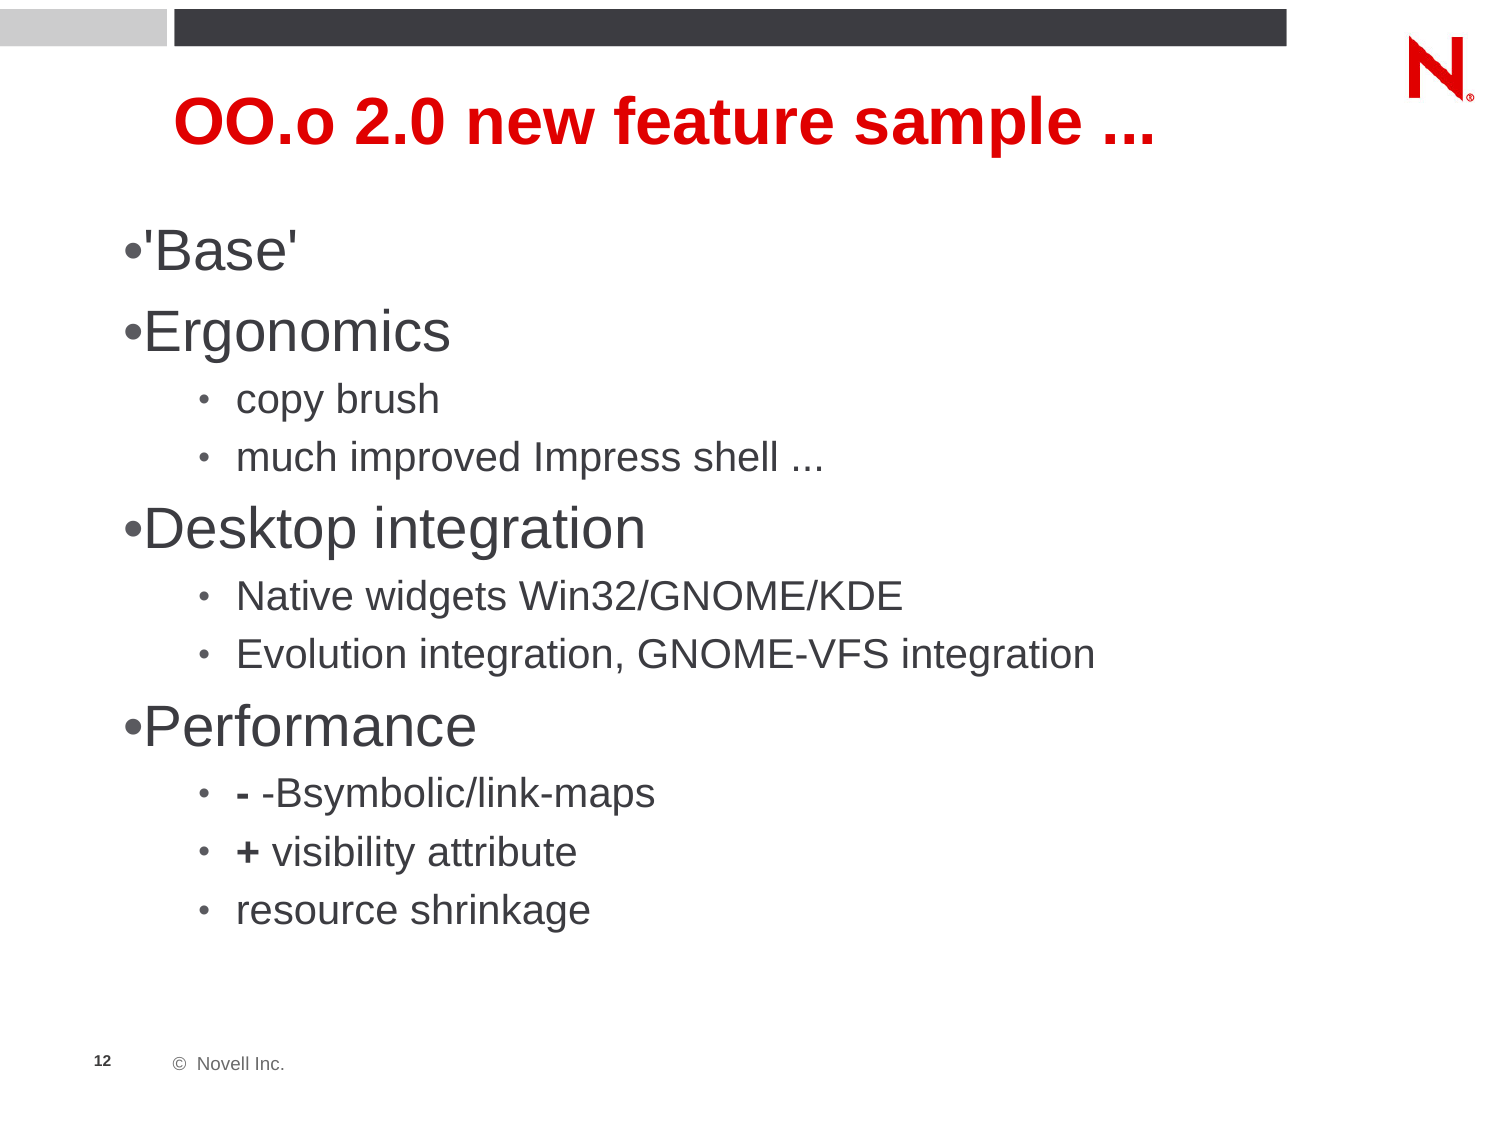

# OO.o 2.0 new feature sample ...
'Base'
Ergonomics
copy brush
much improved Impress shell ...
Desktop integration
Native widgets Win32/GNOME/KDE
Evolution integration, GNOME-VFS integration
Performance
- -Bsymbolic/link-maps
+ visibility attribute
resource shrinkage